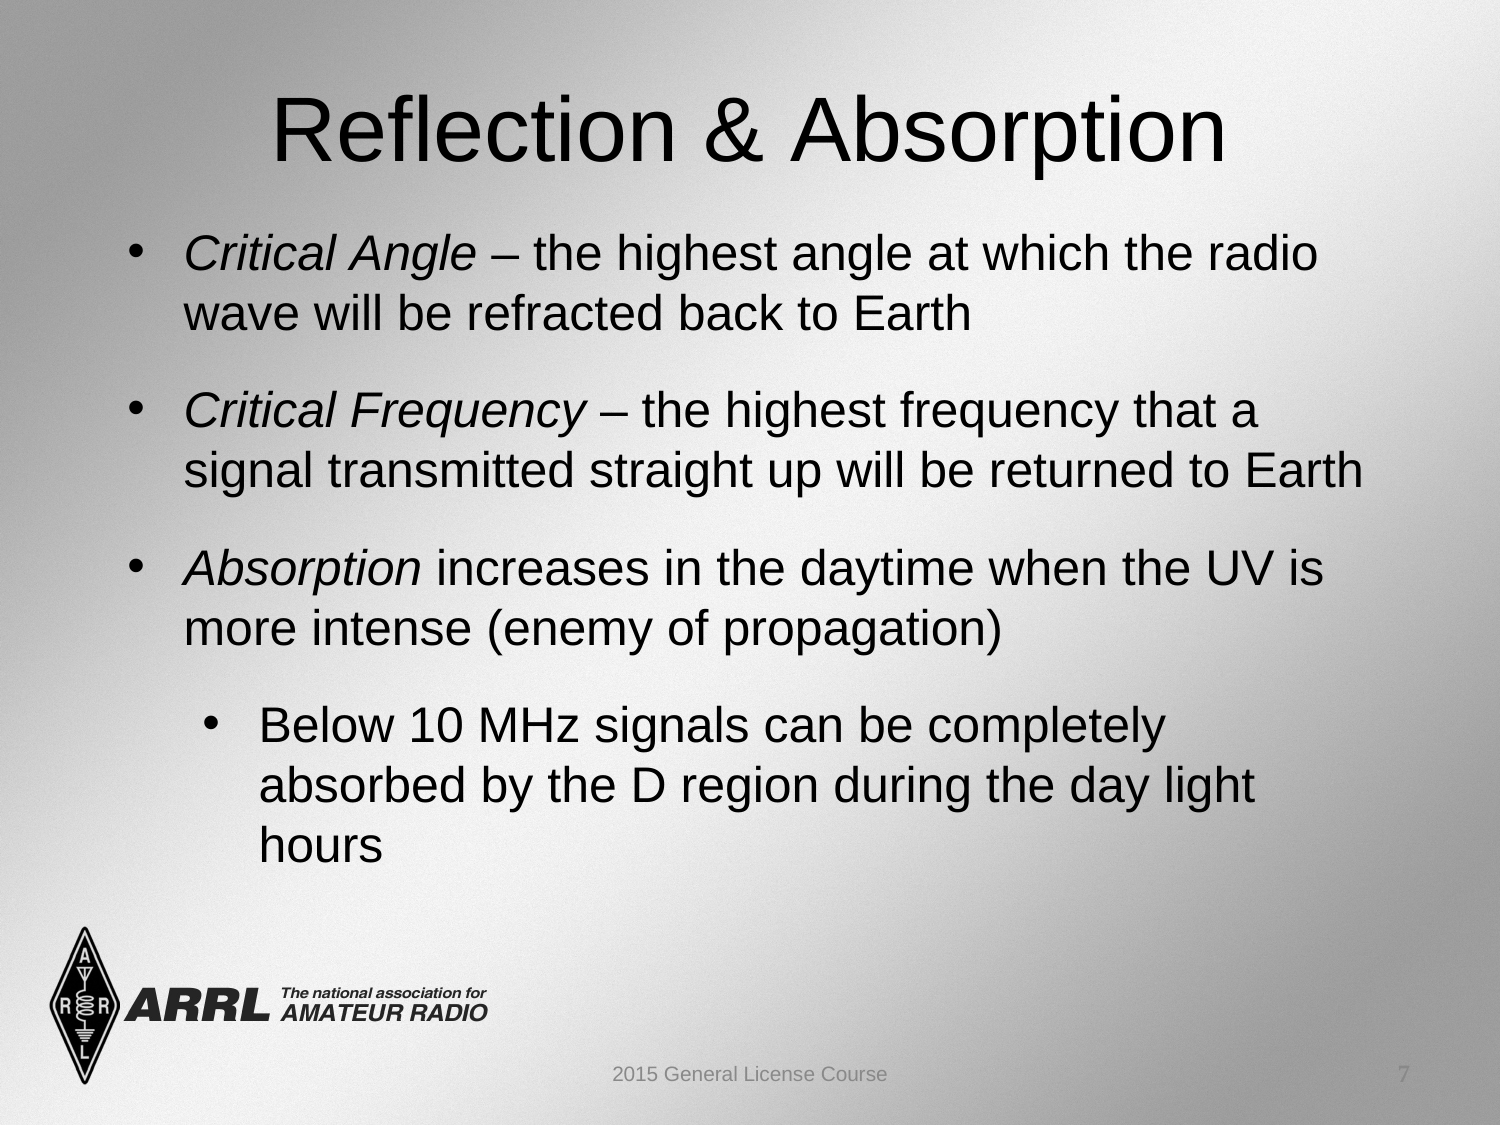

Reflection & Absorption
Critical Angle – the highest angle at which the radio wave will be refracted back to Earth
Critical Frequency – the highest frequency that a signal transmitted straight up will be returned to Earth
Absorption increases in the daytime when the UV is more intense (enemy of propagation)
Below 10 MHz signals can be completely absorbed by the D region during the day light hours
2015 General License Course